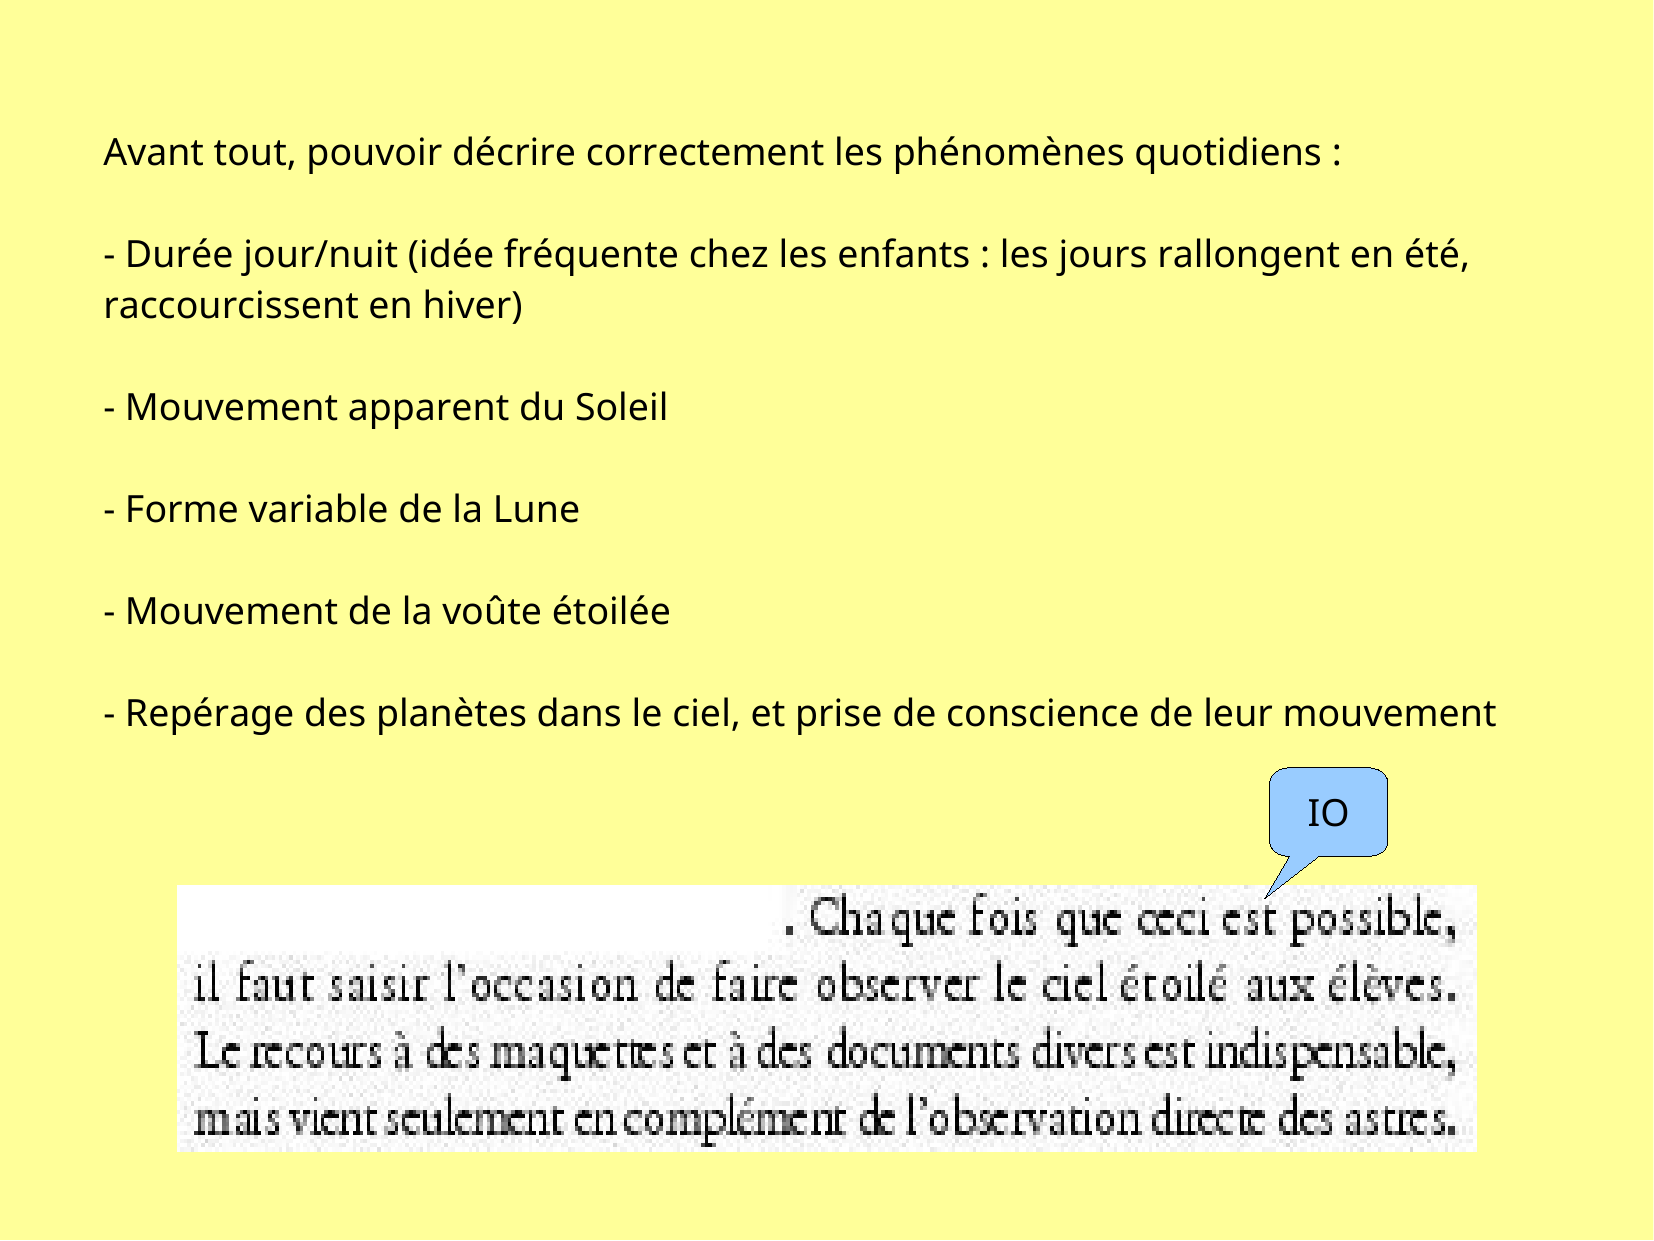

Avant tout, pouvoir décrire correctement les phénomènes quotidiens :
- Durée jour/nuit (idée fréquente chez les enfants : les jours rallongent en été, raccourcissent en hiver)
- Mouvement apparent du Soleil
- Forme variable de la Lune
- Mouvement de la voûte étoilée
- Repérage des planètes dans le ciel, et prise de conscience de leur mouvement
IO